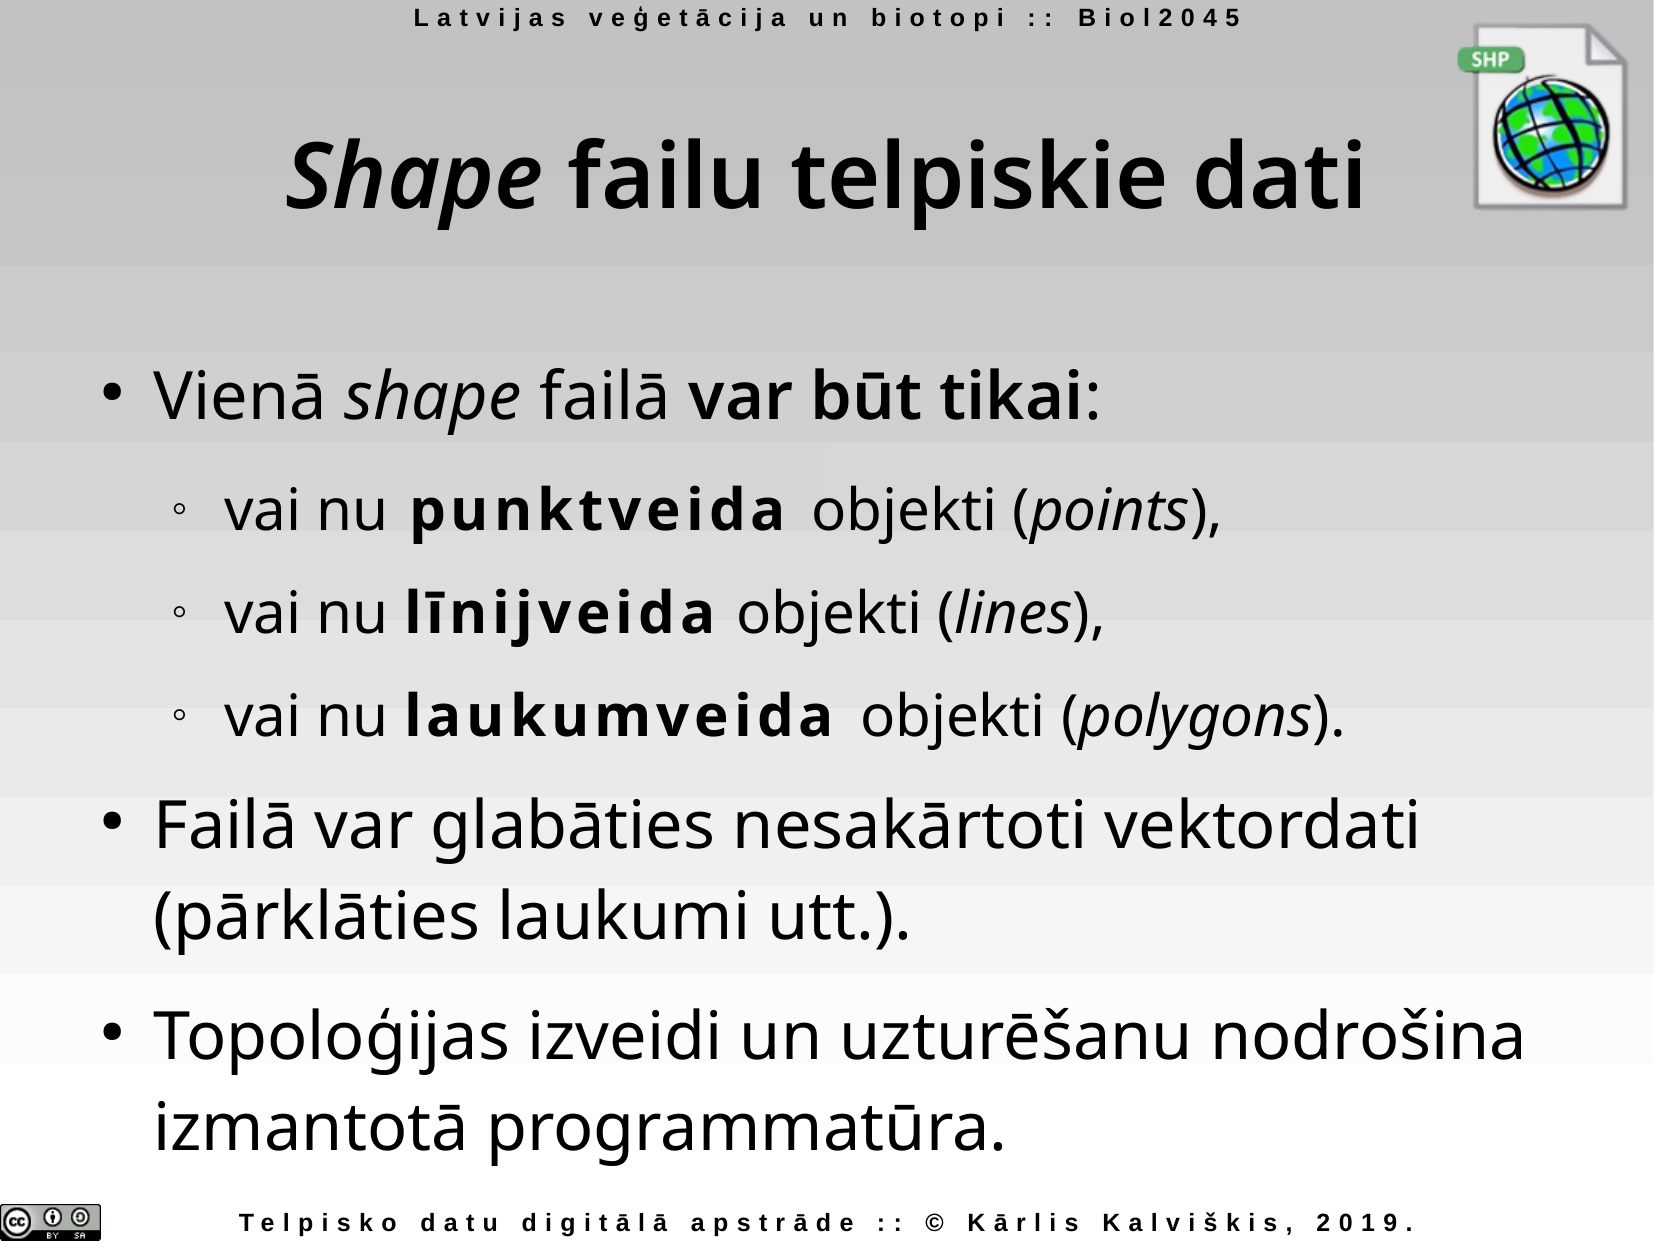

# Shape failu telpiskie dati
Vienā shape failā var būt tikai:
vai nu punktveida objekti (points),
vai nu līnijveida objekti (lines),
vai nu laukumveida objekti (polygons).
Failā var glabāties nesakārtoti vektordati (pārklāties laukumi utt.).
Topoloģijas izveidi un uzturēšanu nodrošina izmantotā programmatūra.